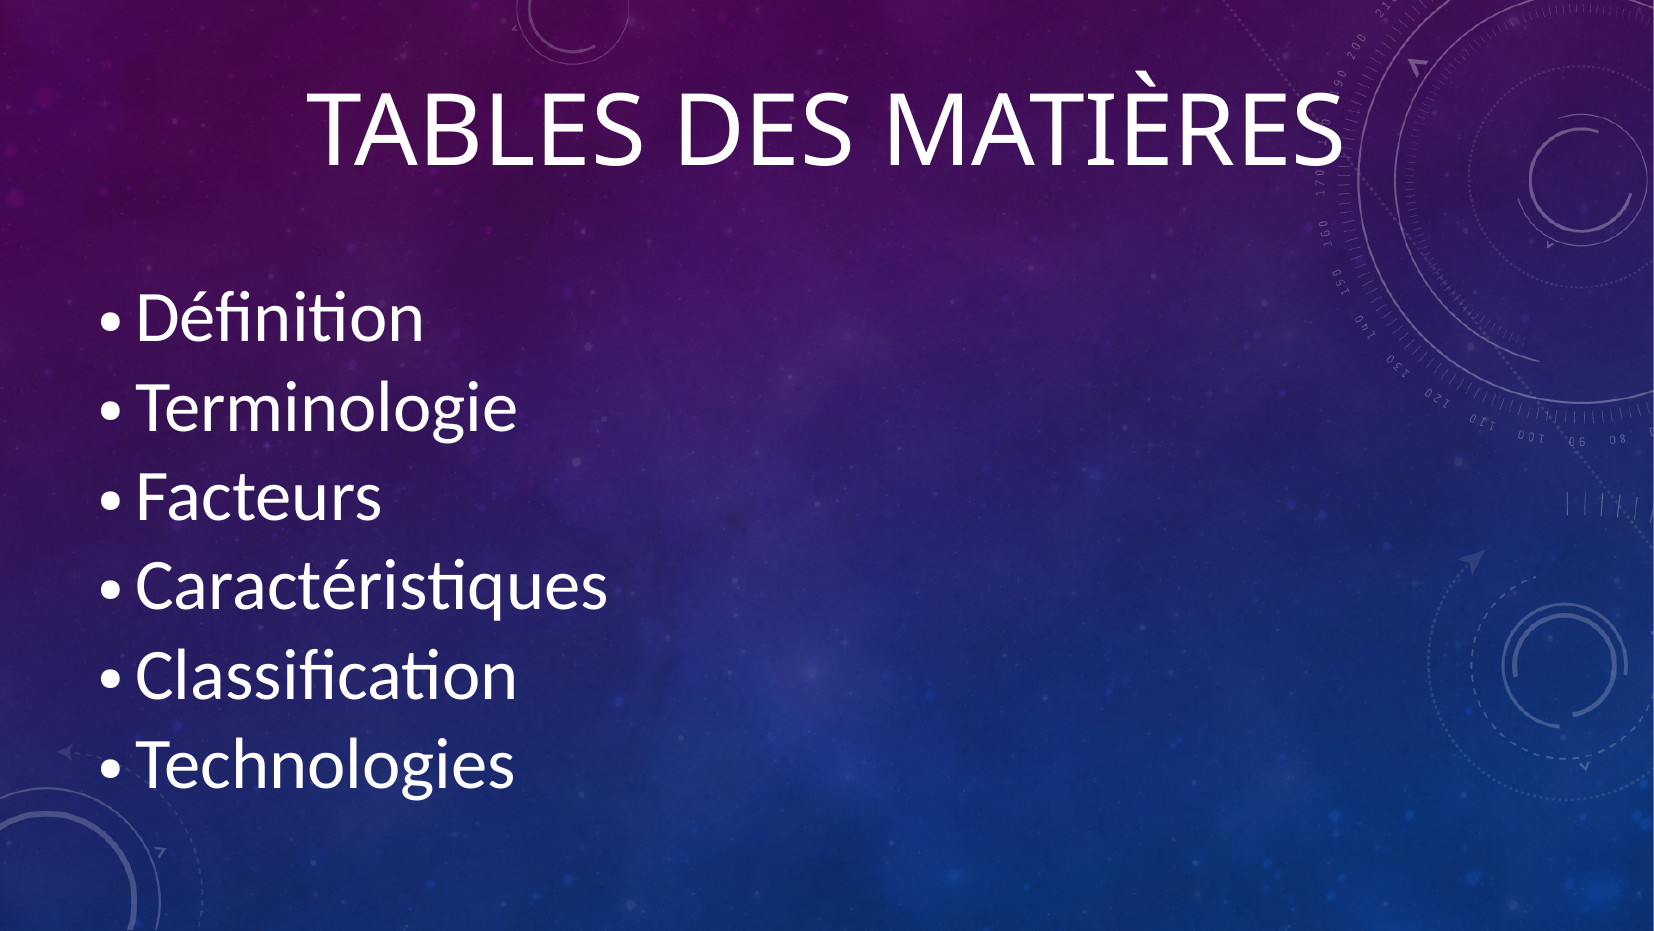

# Tables des matières
Définition
Terminologie
Facteurs
Caractéristiques
Classification
Technologies